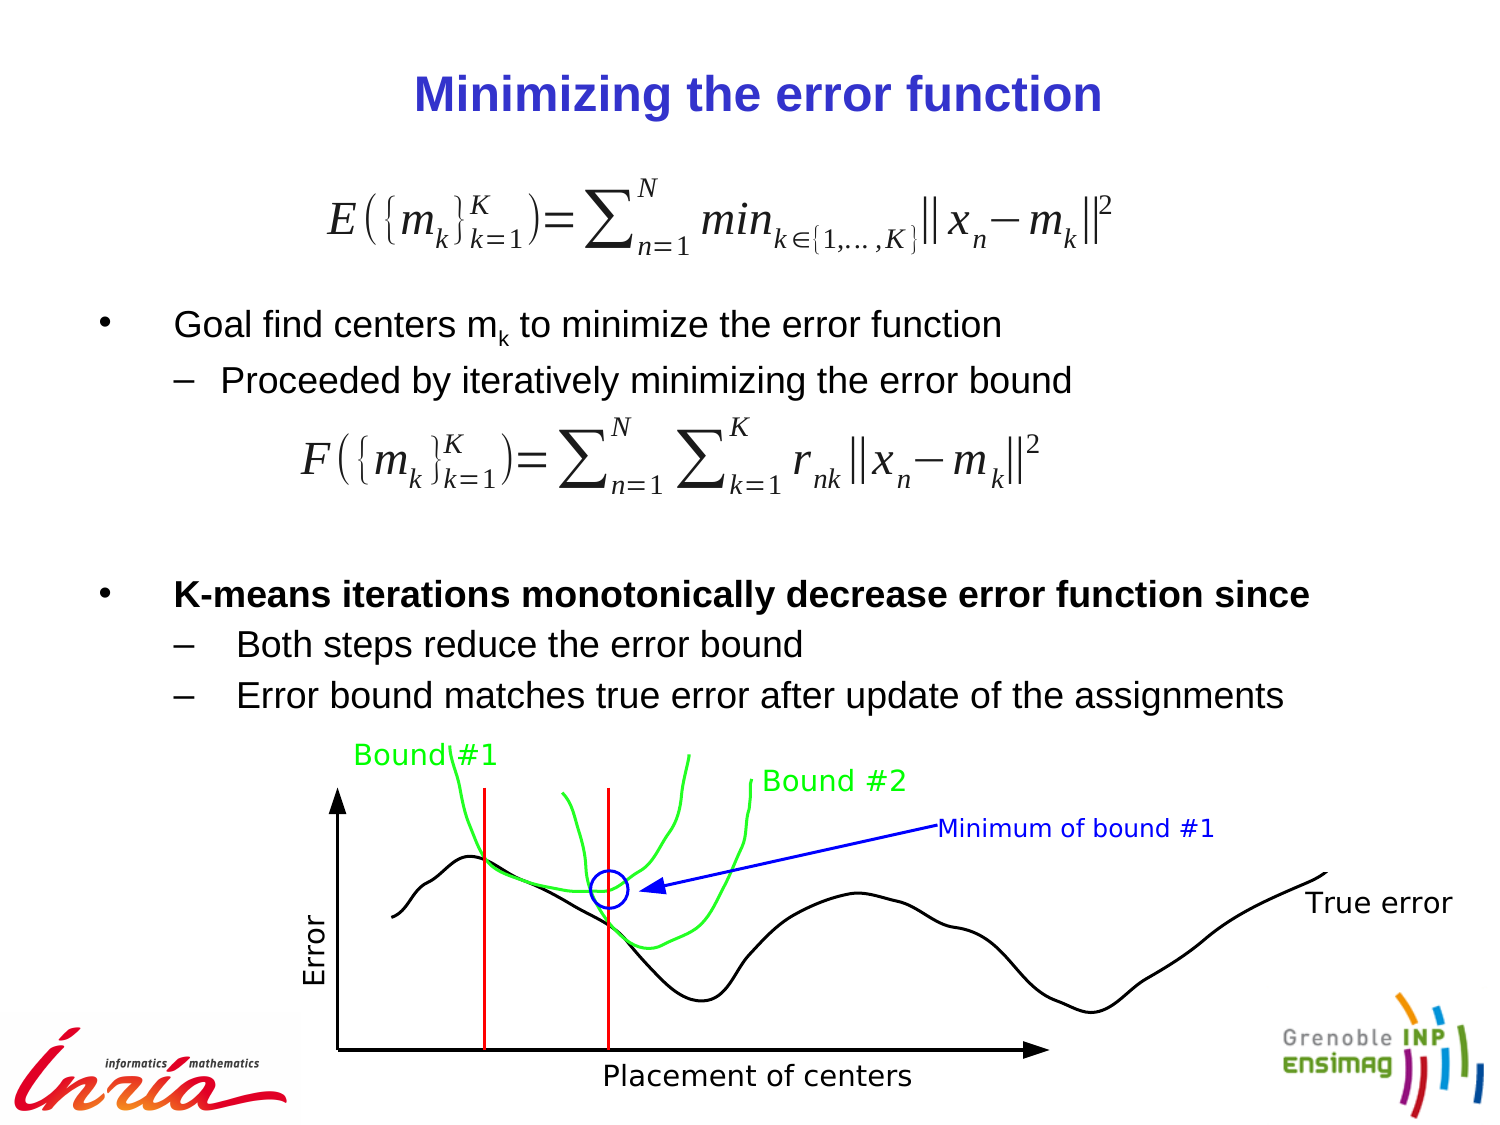

# Minimizing the error function
Goal find centers mk to minimize the error function
Proceeded by iteratively minimizing the error bound
K-means iterations monotonically decrease error function since
Both steps reduce the error bound
Error bound matches true error after update of the assignments
Bound #1
Bound #2
Minimum of bound #1
True error
Error
Placement of centers